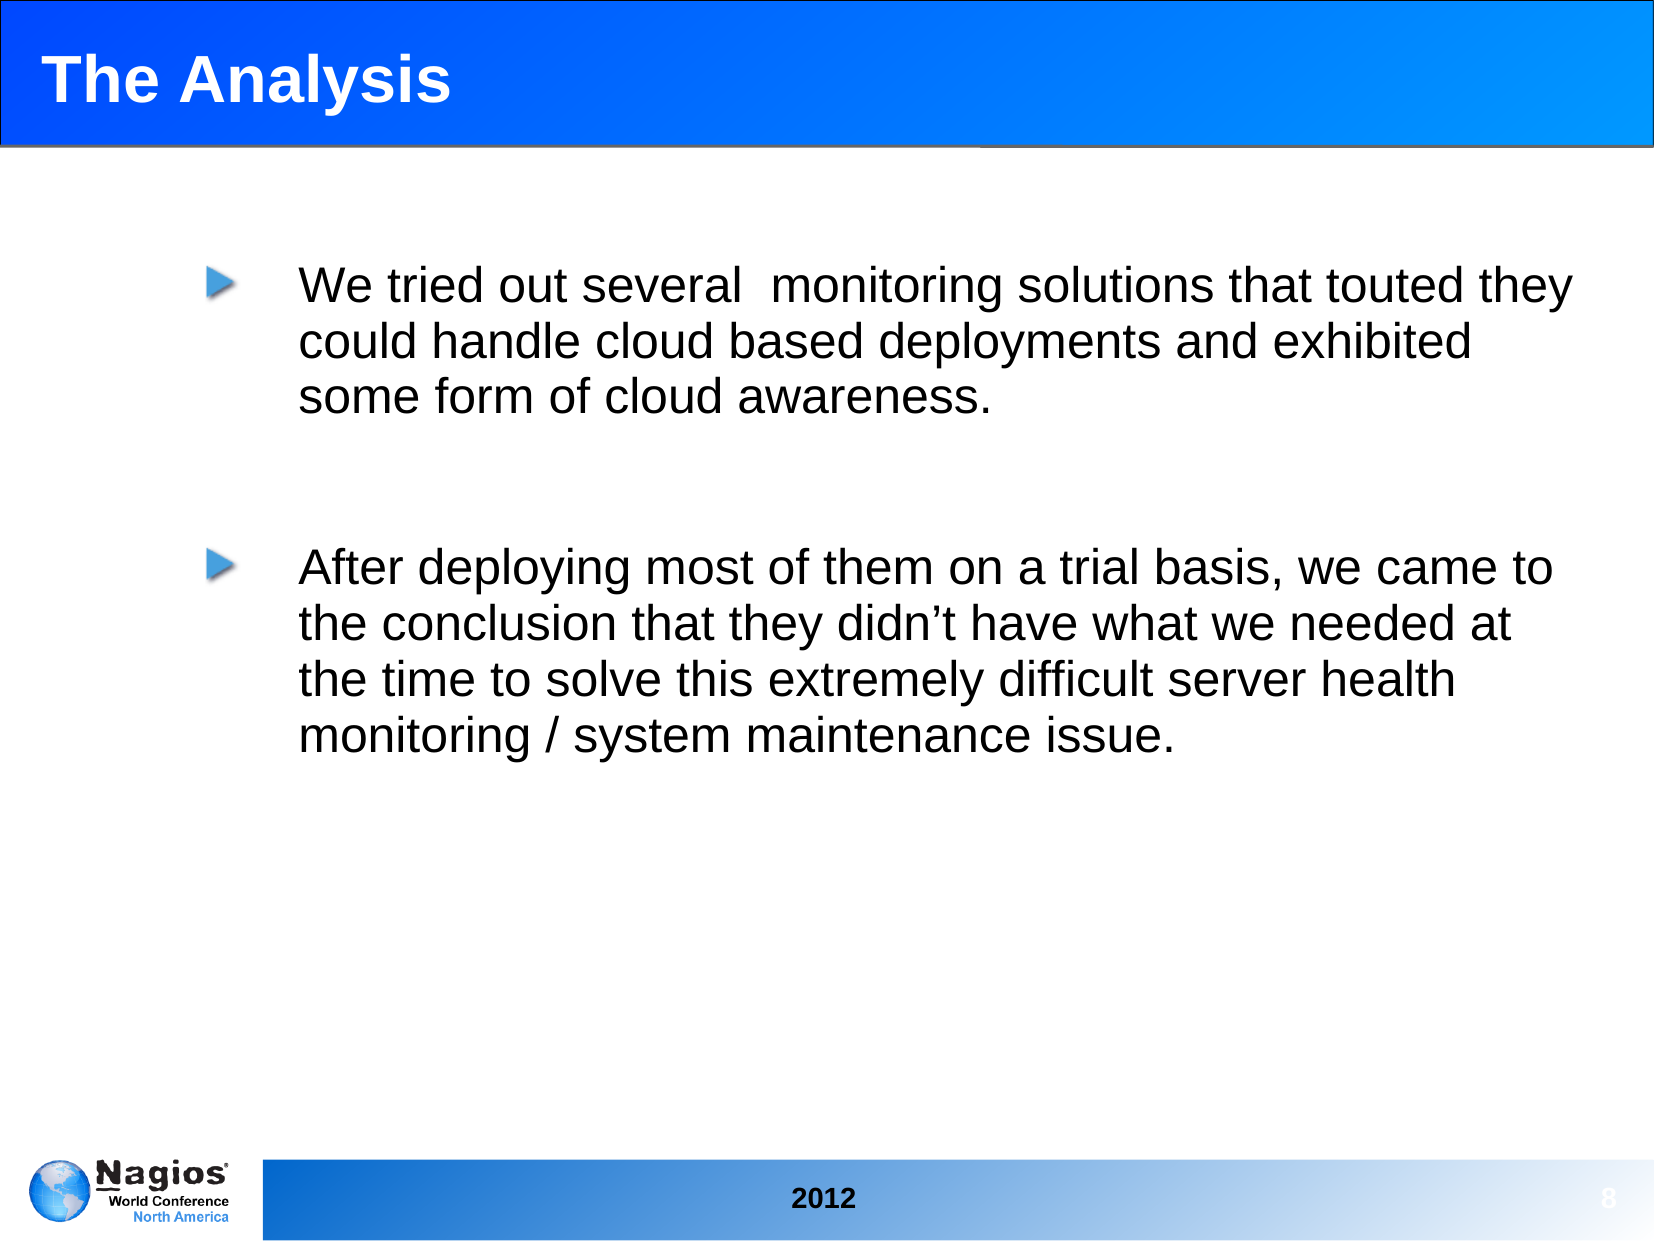

# The Analysis
We tried out several monitoring solutions that touted they could handle cloud based deployments and exhibited some form of cloud awareness.
After deploying most of them on a trial basis, we came to the conclusion that they didn’t have what we needed at the time to solve this extremely difficult server health monitoring / system maintenance issue.
2012